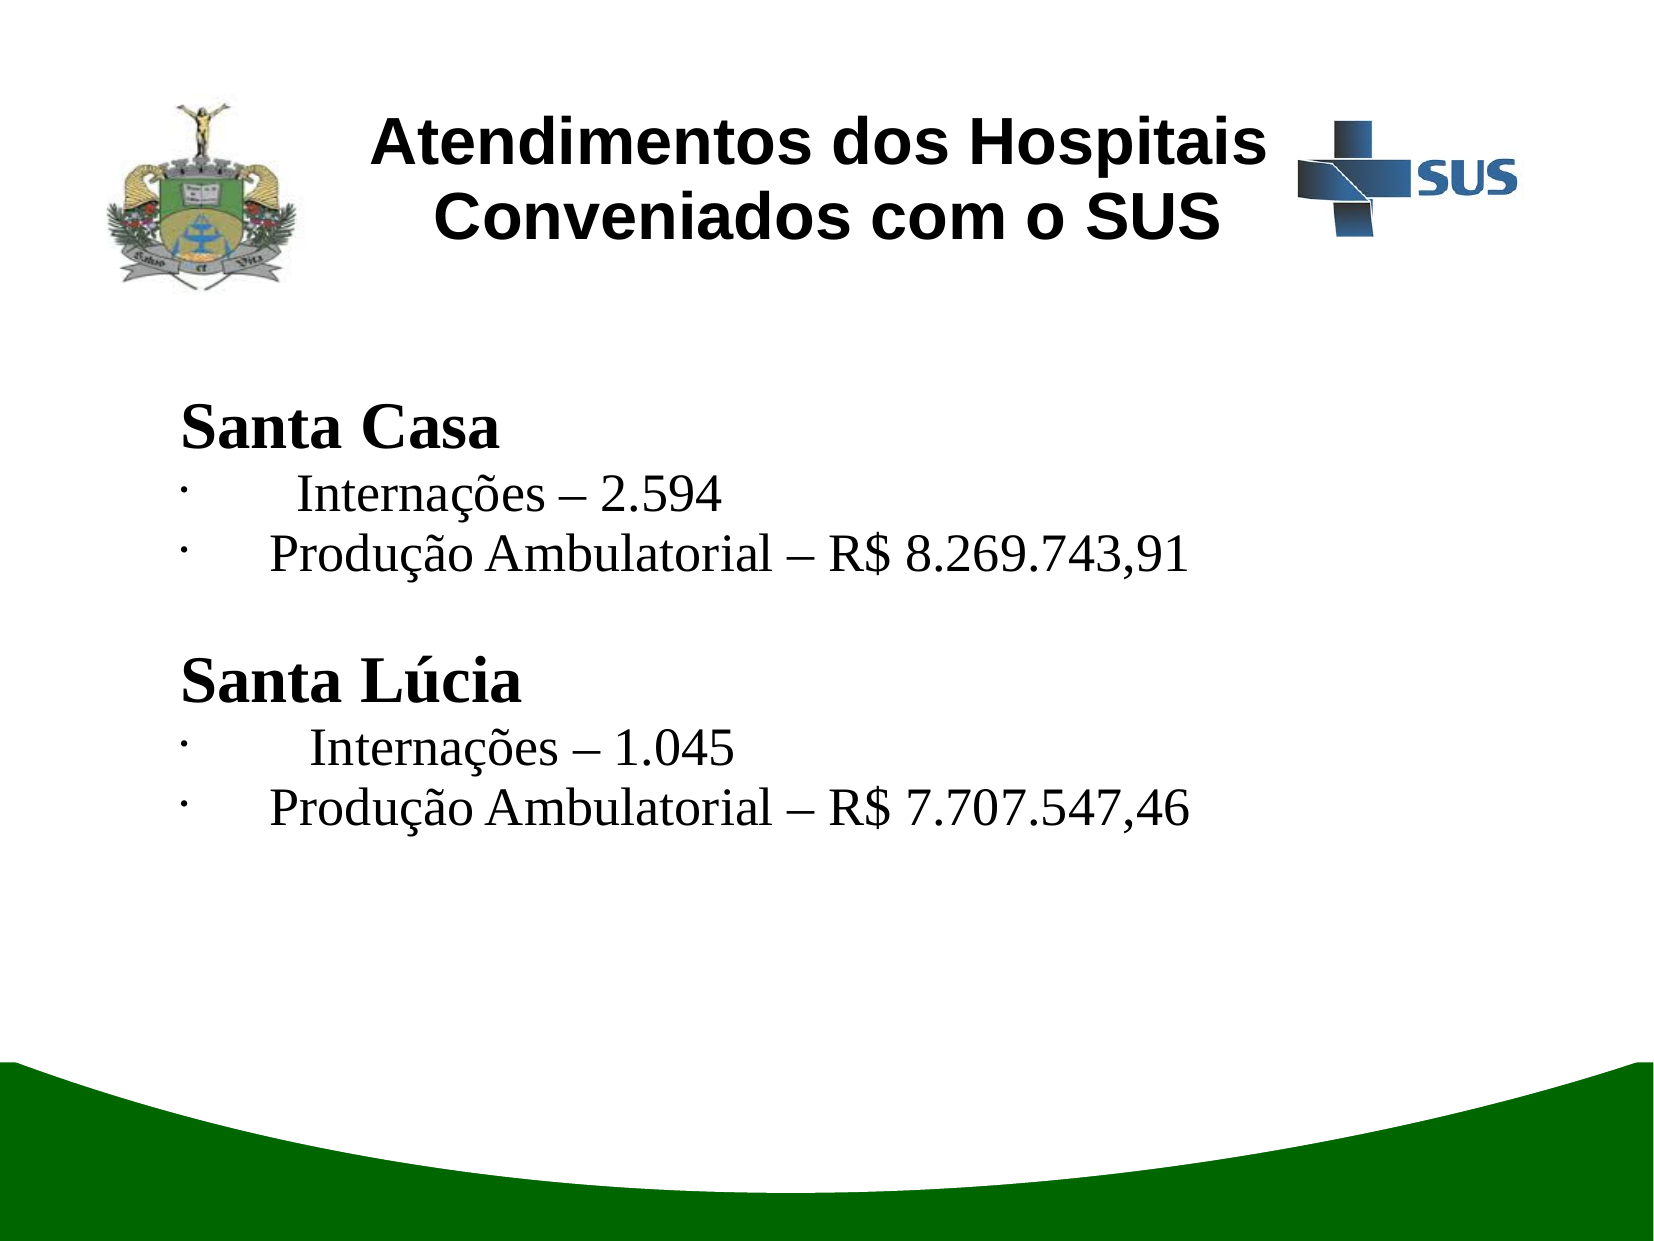

Atendimentos dos Hospitais
Conveniados com o SUS
Santa Casa
 Internações – 2.594
 Produção Ambulatorial – R$ 8.269.743,91
Santa Lúcia
 Internações – 1.045
 Produção Ambulatorial – R$ 7.707.547,46